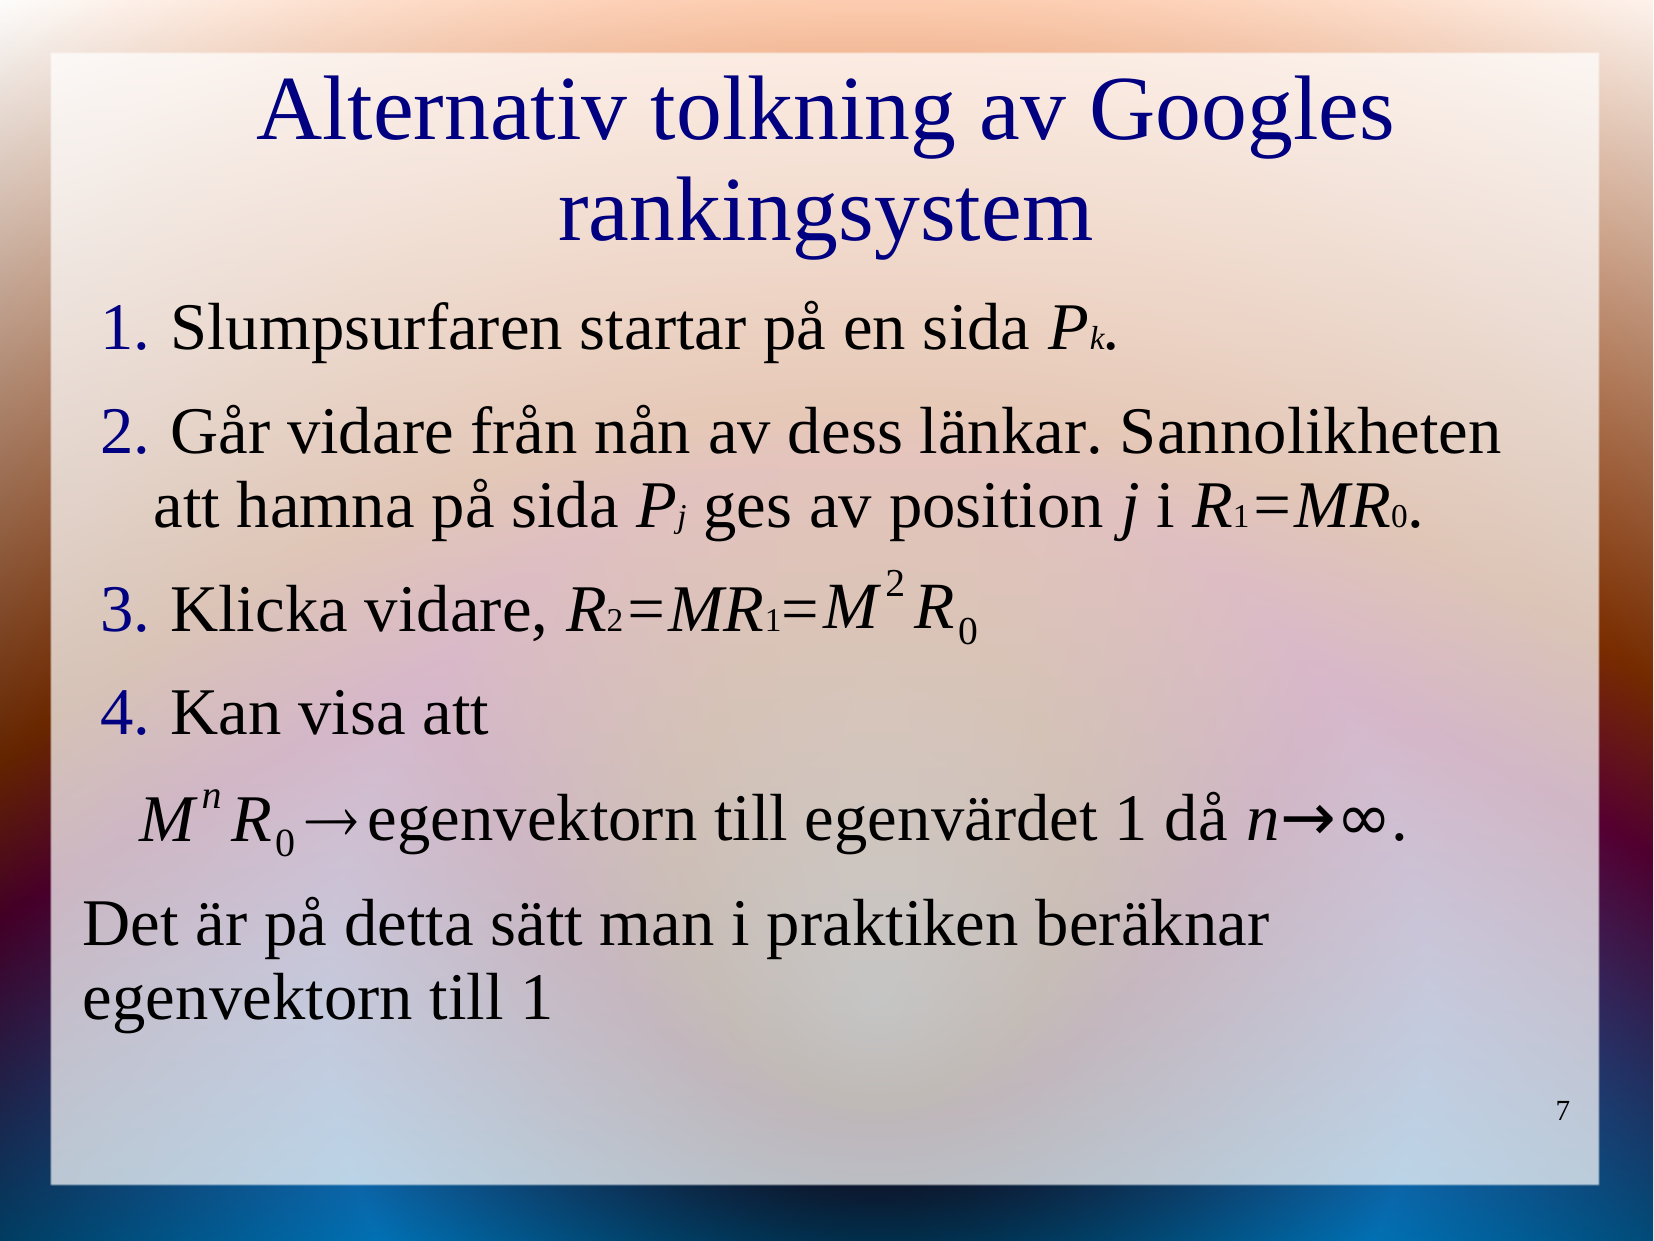

# Alternativ tolkning av Googles rankingsystem
 Slumpsurfaren startar på en sida Pk.
 Går vidare från nån av dess länkar. Sannolikheten att hamna på sida Pj ges av position j i R1=MR0.
 Klicka vidare, R2=MR1=
 Kan visa att
 egenvektorn till egenvärdet 1 då n→∞.
Det är på detta sätt man i praktiken beräknar egenvektorn till 1
7